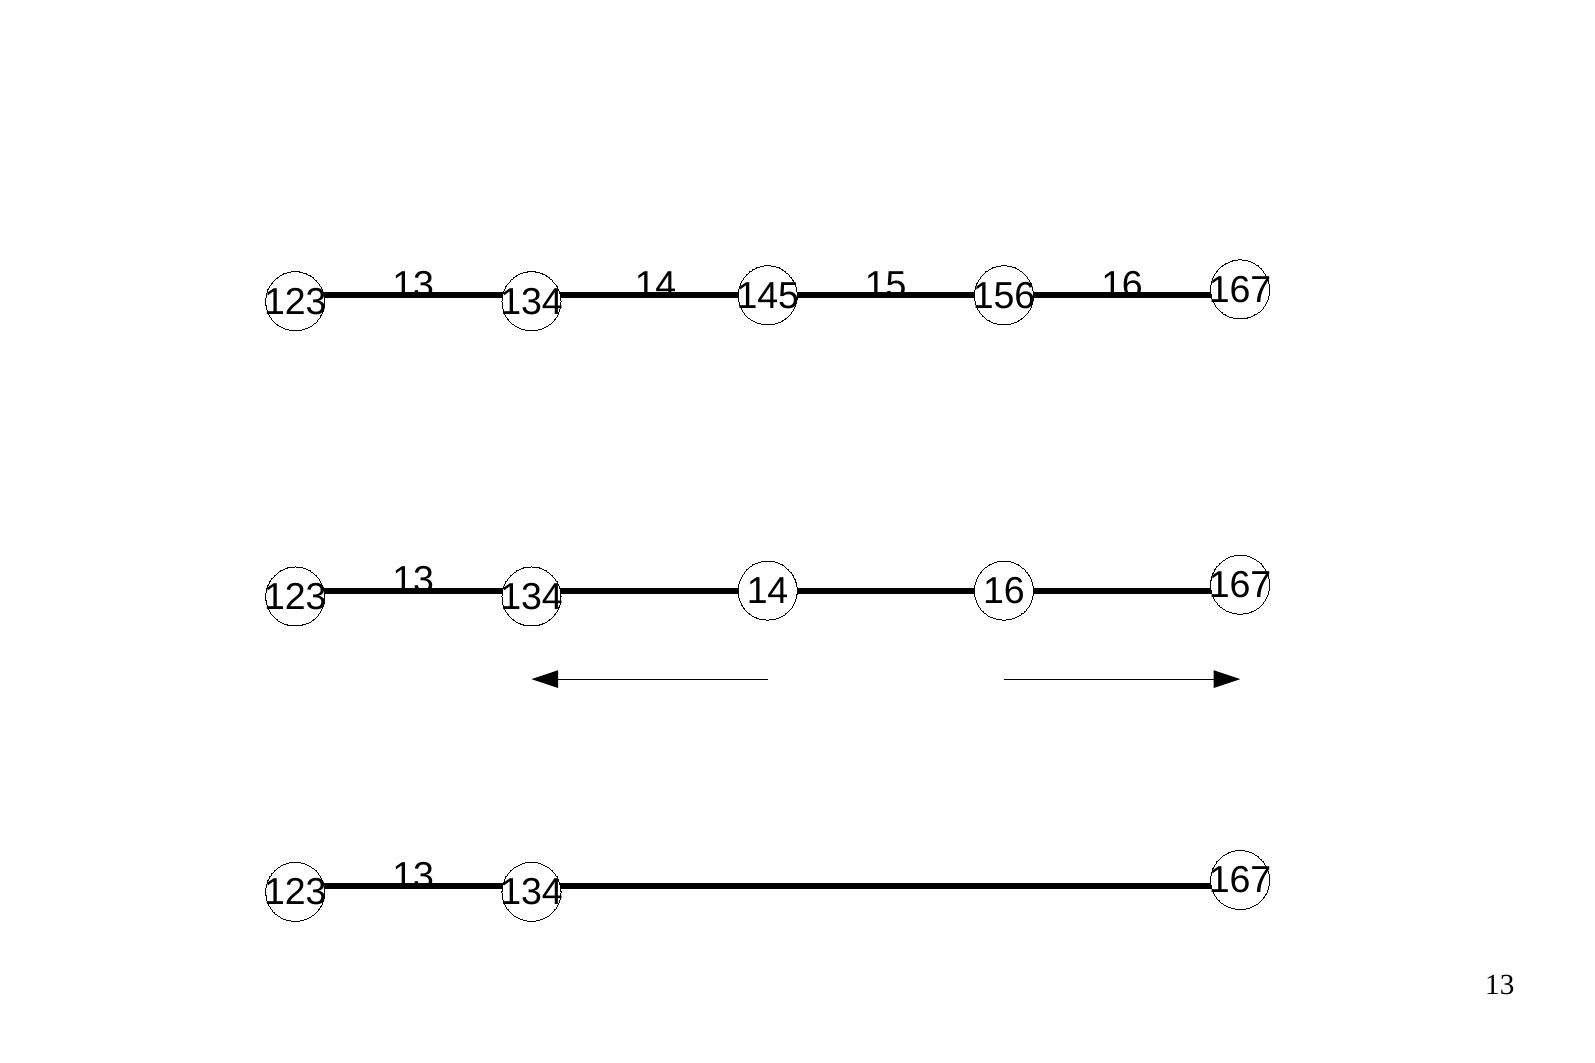

#
167
145
156
123
134
13
14
15
16
167
14
16
123
134
13
167
123
134
13
13